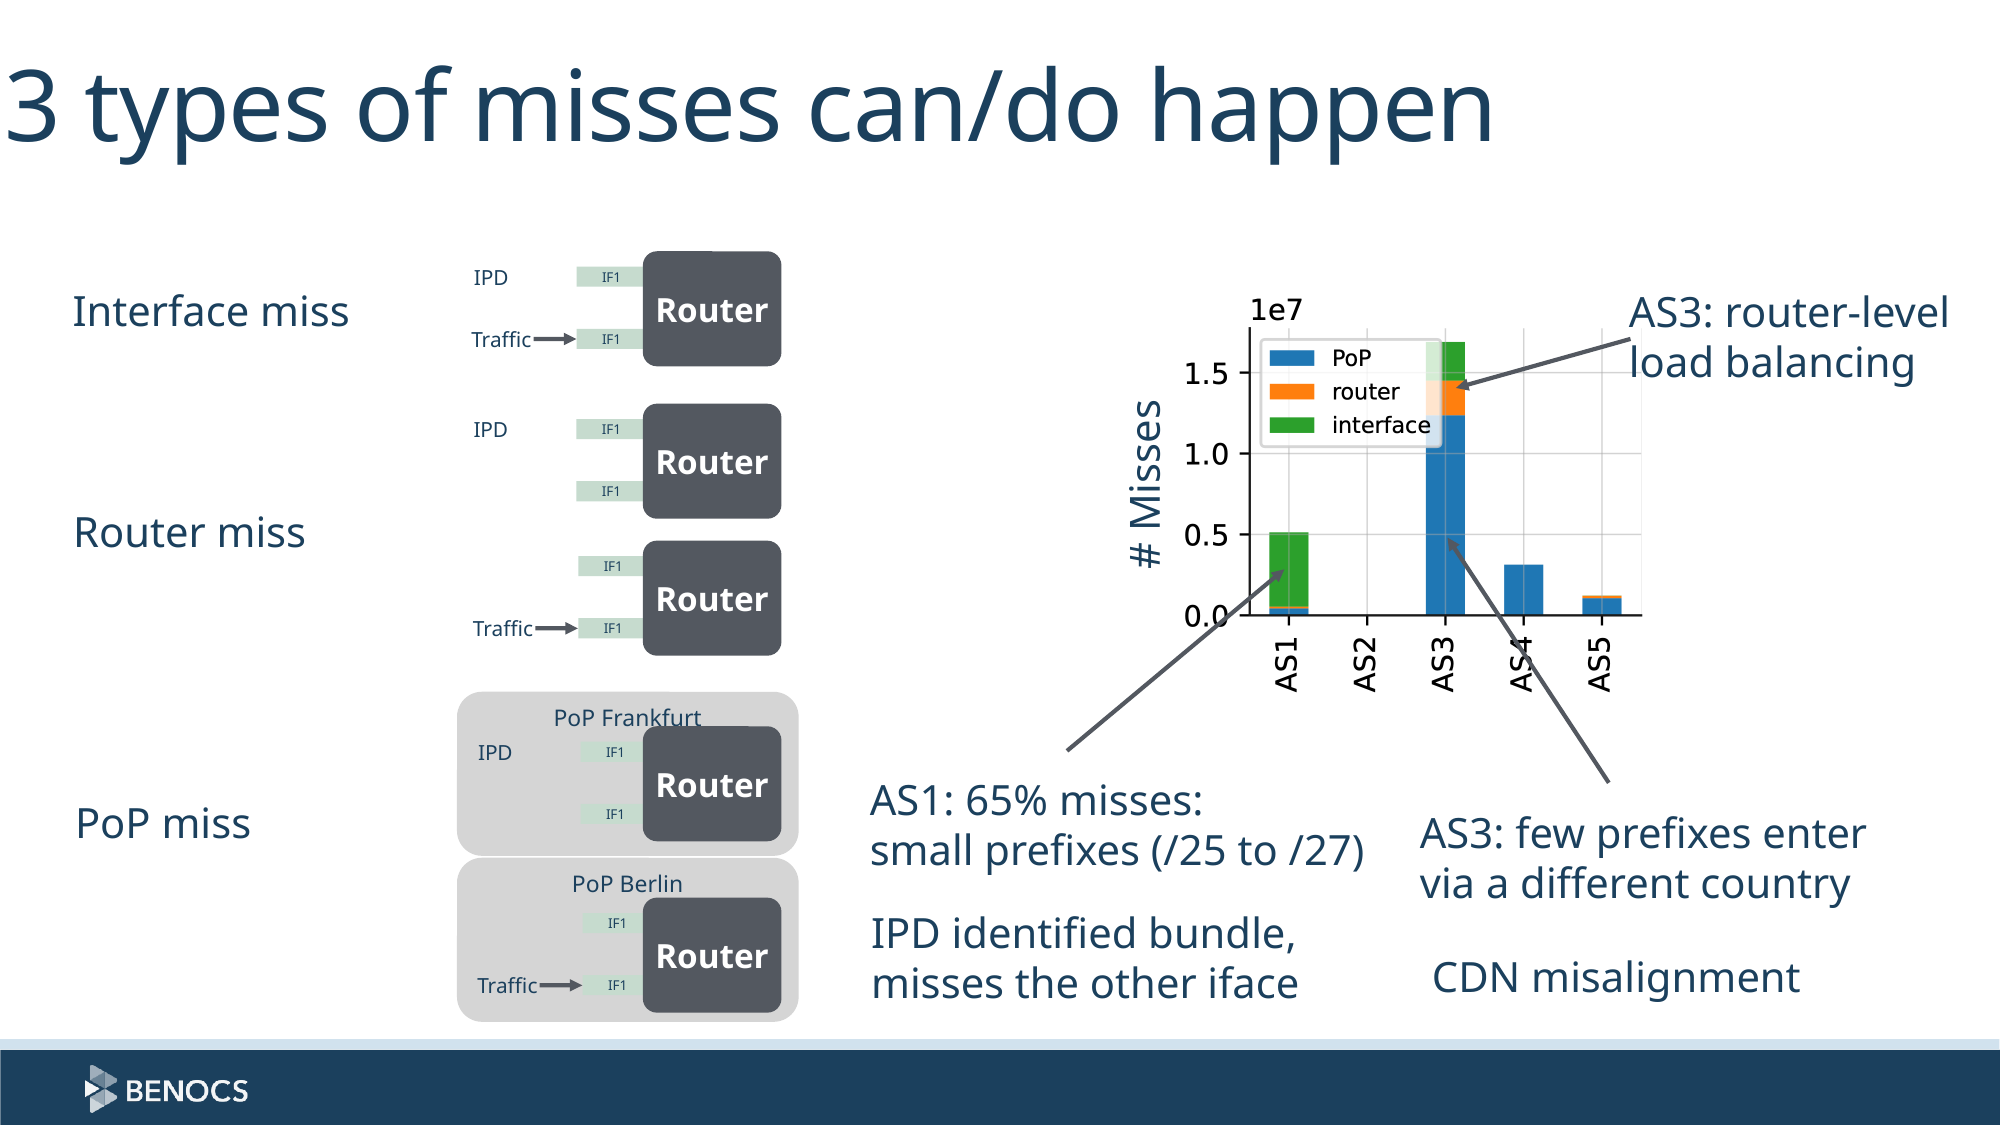

# 3 types of misses can/do happen
Router
IPD
IF1
# Misses
Interface miss
AS3: router-level
load balancing
Traffic
IF1
Router
IPD
IF1
IF1
Router
IF1
Traffic
IF1
Router miss
PoP Frankfurt
Router
IPD
IF1
IF1
PoP Berlin
Router
IF1
Traffic
IF1
AS1: 65% misses:
small prefixes (/25 to /27)
PoP miss
AS3: few prefixes enter
via a different country
IPD identified bundle,
misses the other iface
CDN misalignment